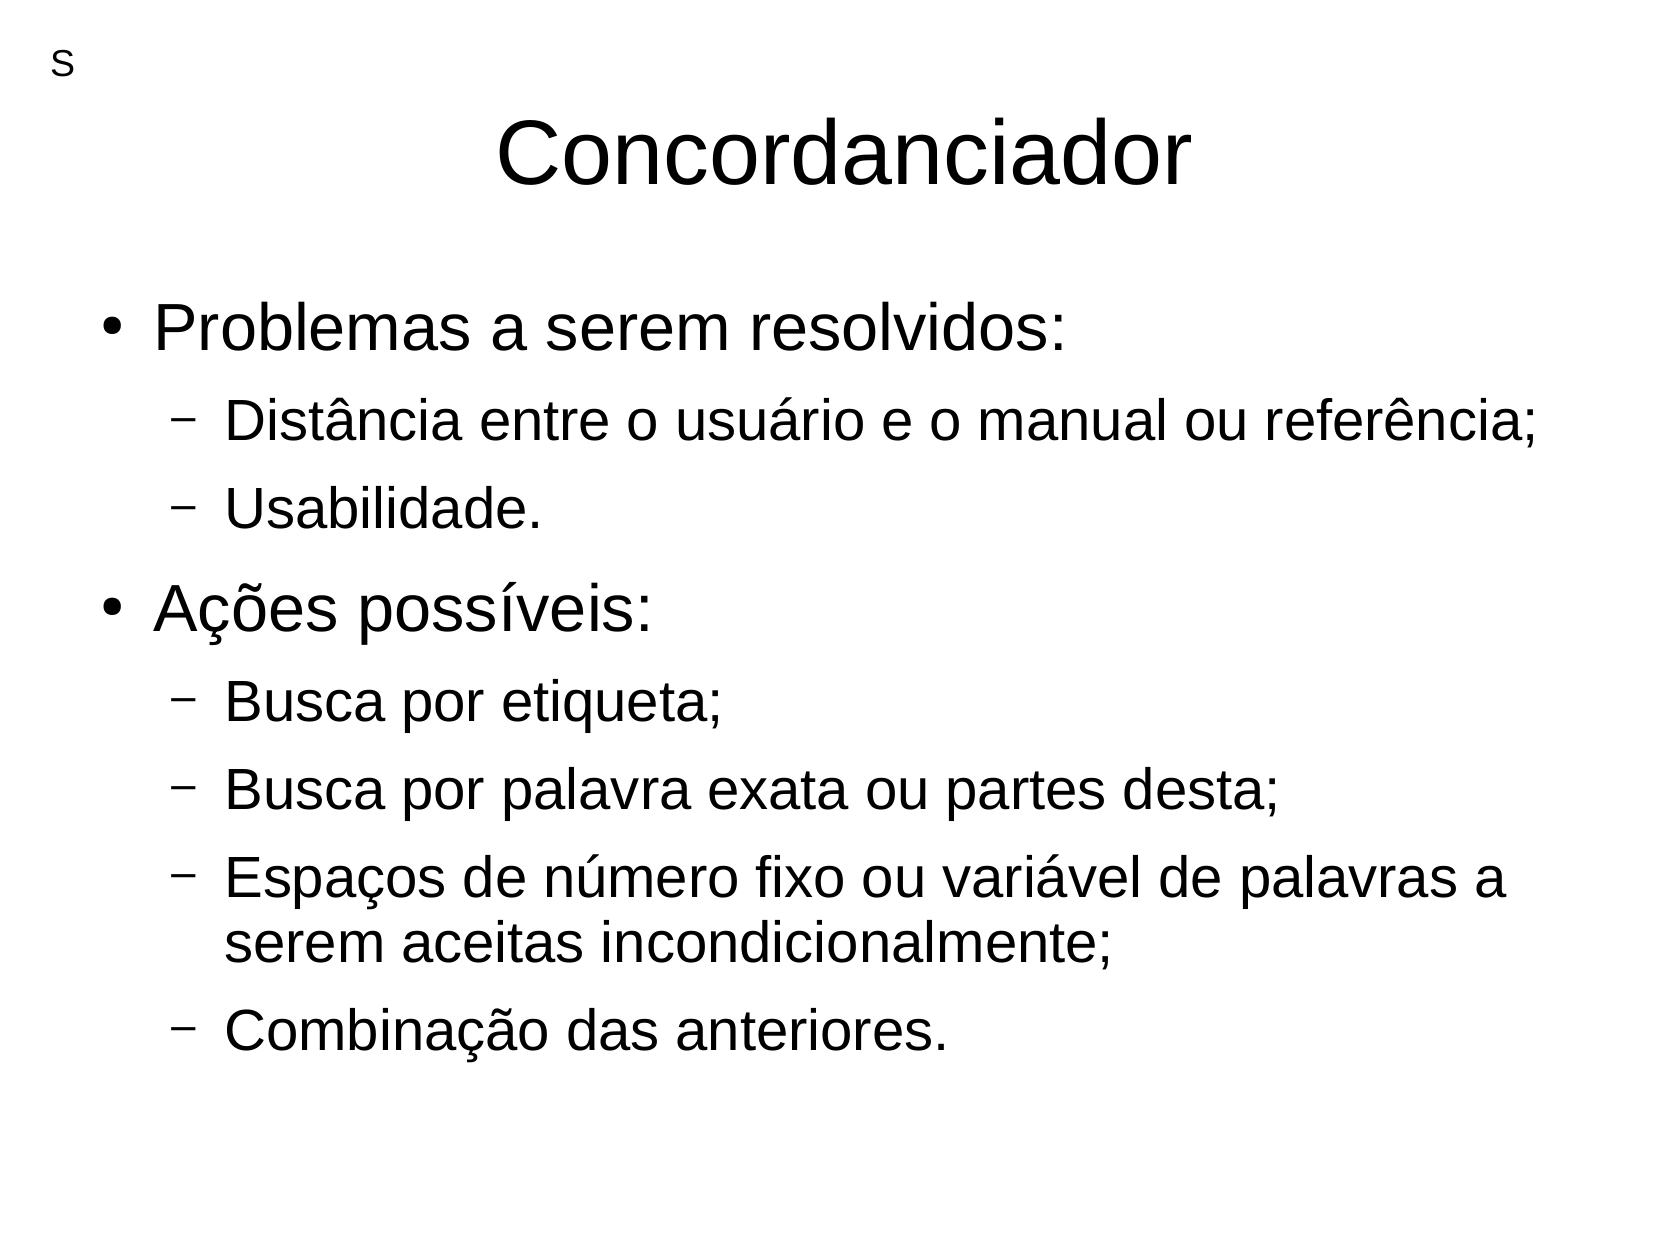

S
# Concordanciador
Problemas a serem resolvidos:
Distância entre o usuário e o manual ou referência;
Usabilidade.
Ações possíveis:
Busca por etiqueta;
Busca por palavra exata ou partes desta;
Espaços de número fixo ou variável de palavras a serem aceitas incondicionalmente;
Combinação das anteriores.